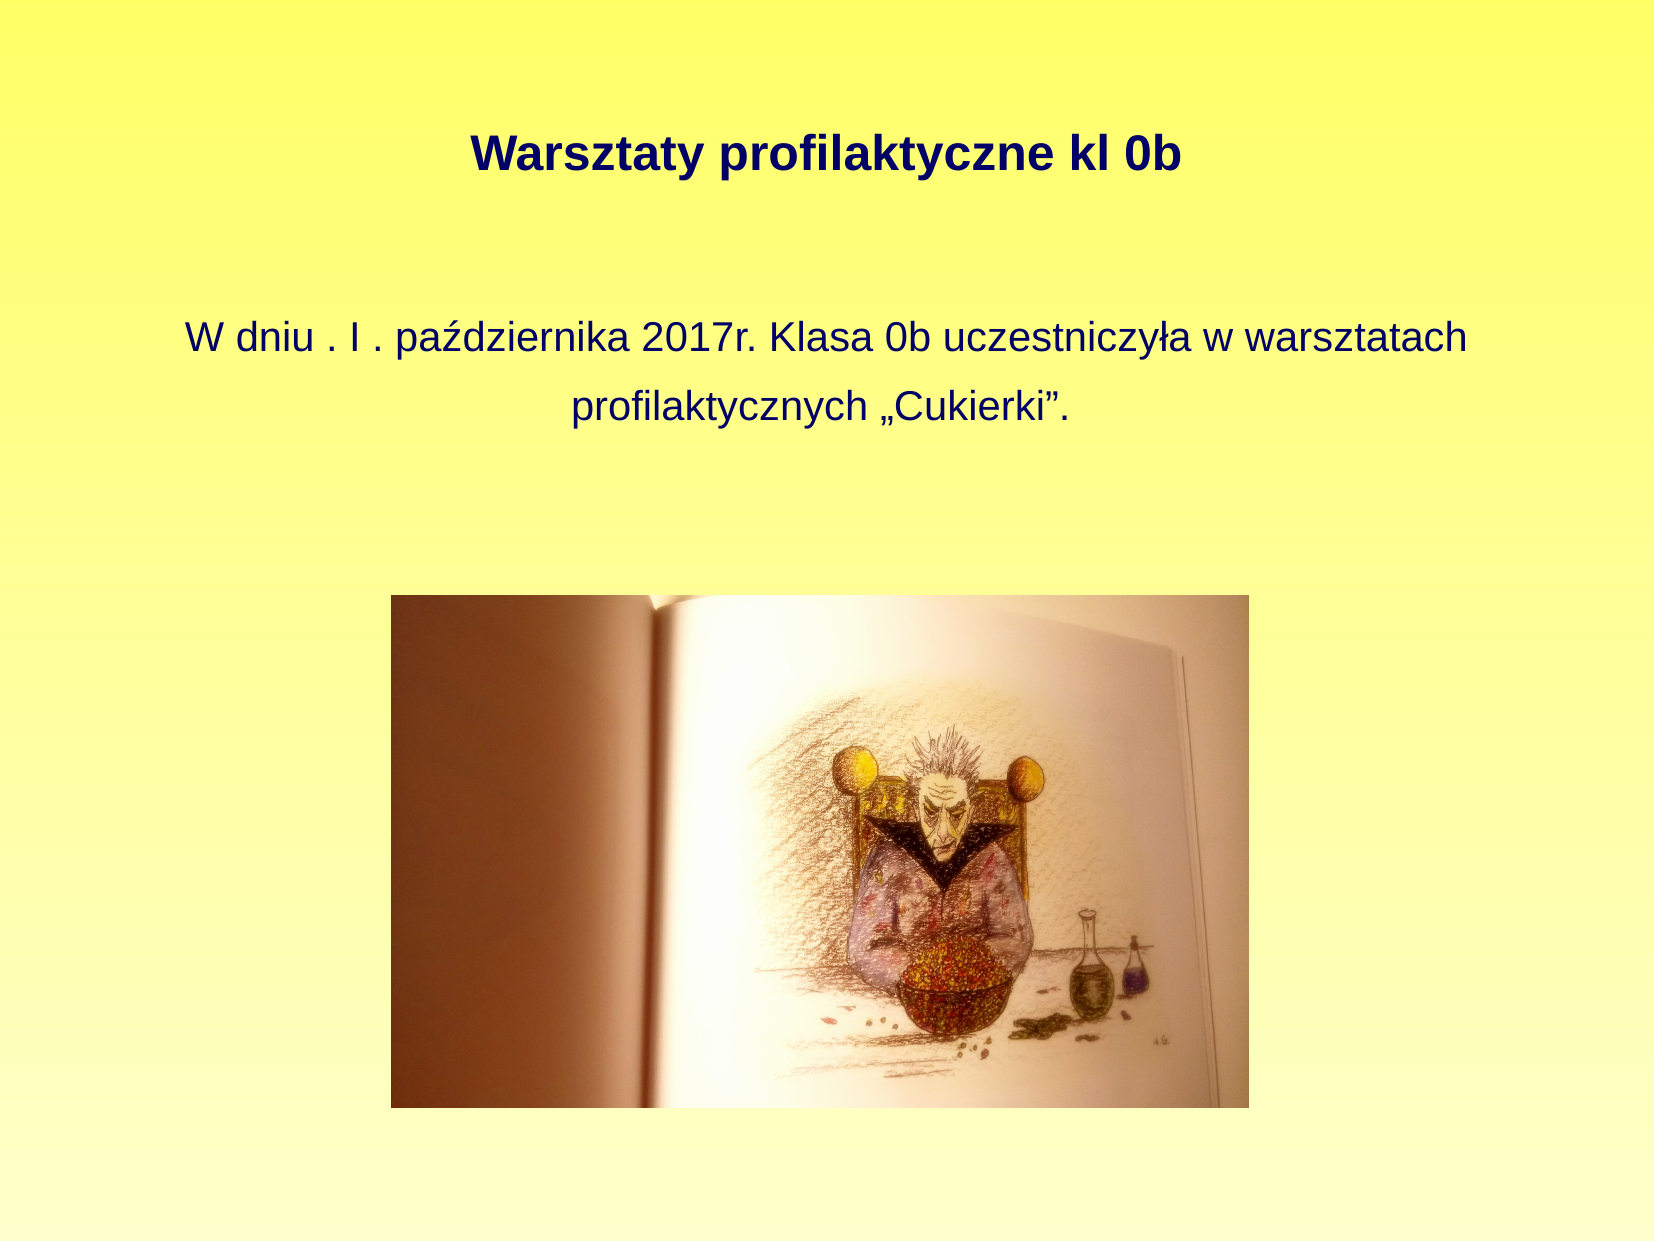

# Warsztaty profilaktyczne kl 0b
W dniu . I . października 2017r. Klasa 0b uczestniczyła w warsztatach profilaktycznych „Cukierki”.